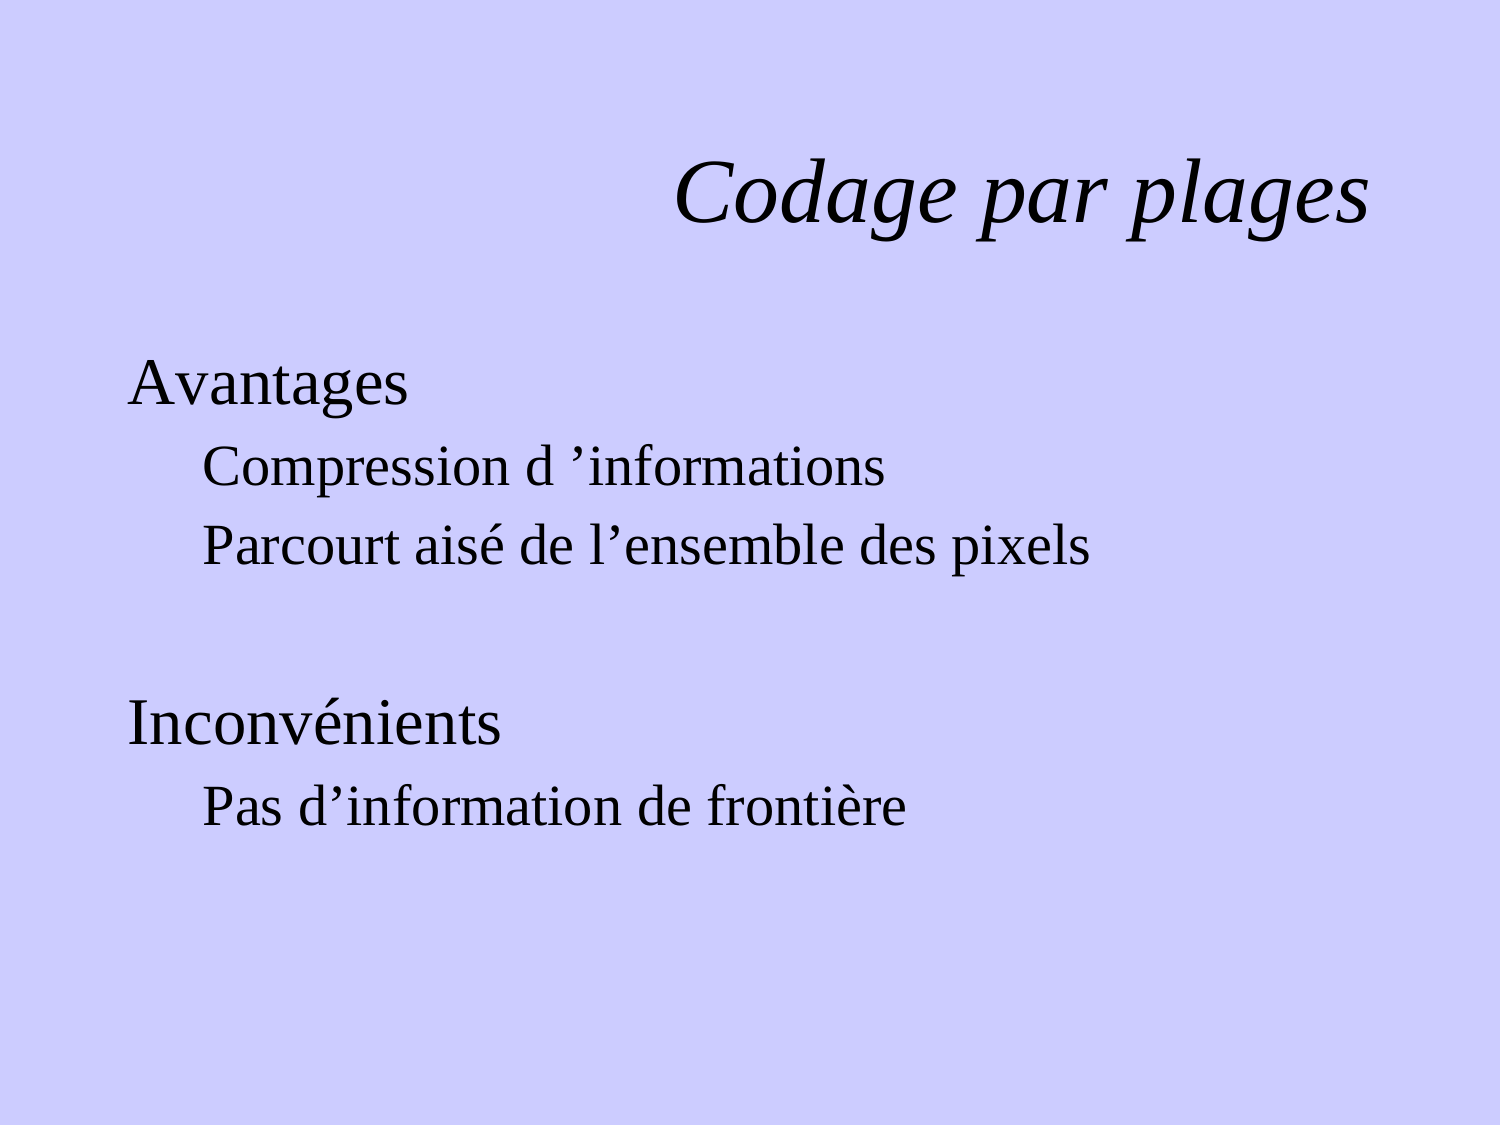

# Codage par plages
Avantages
Compression d ’informations
Parcourt aisé de l’ensemble des pixels
Inconvénients
Pas d’information de frontière